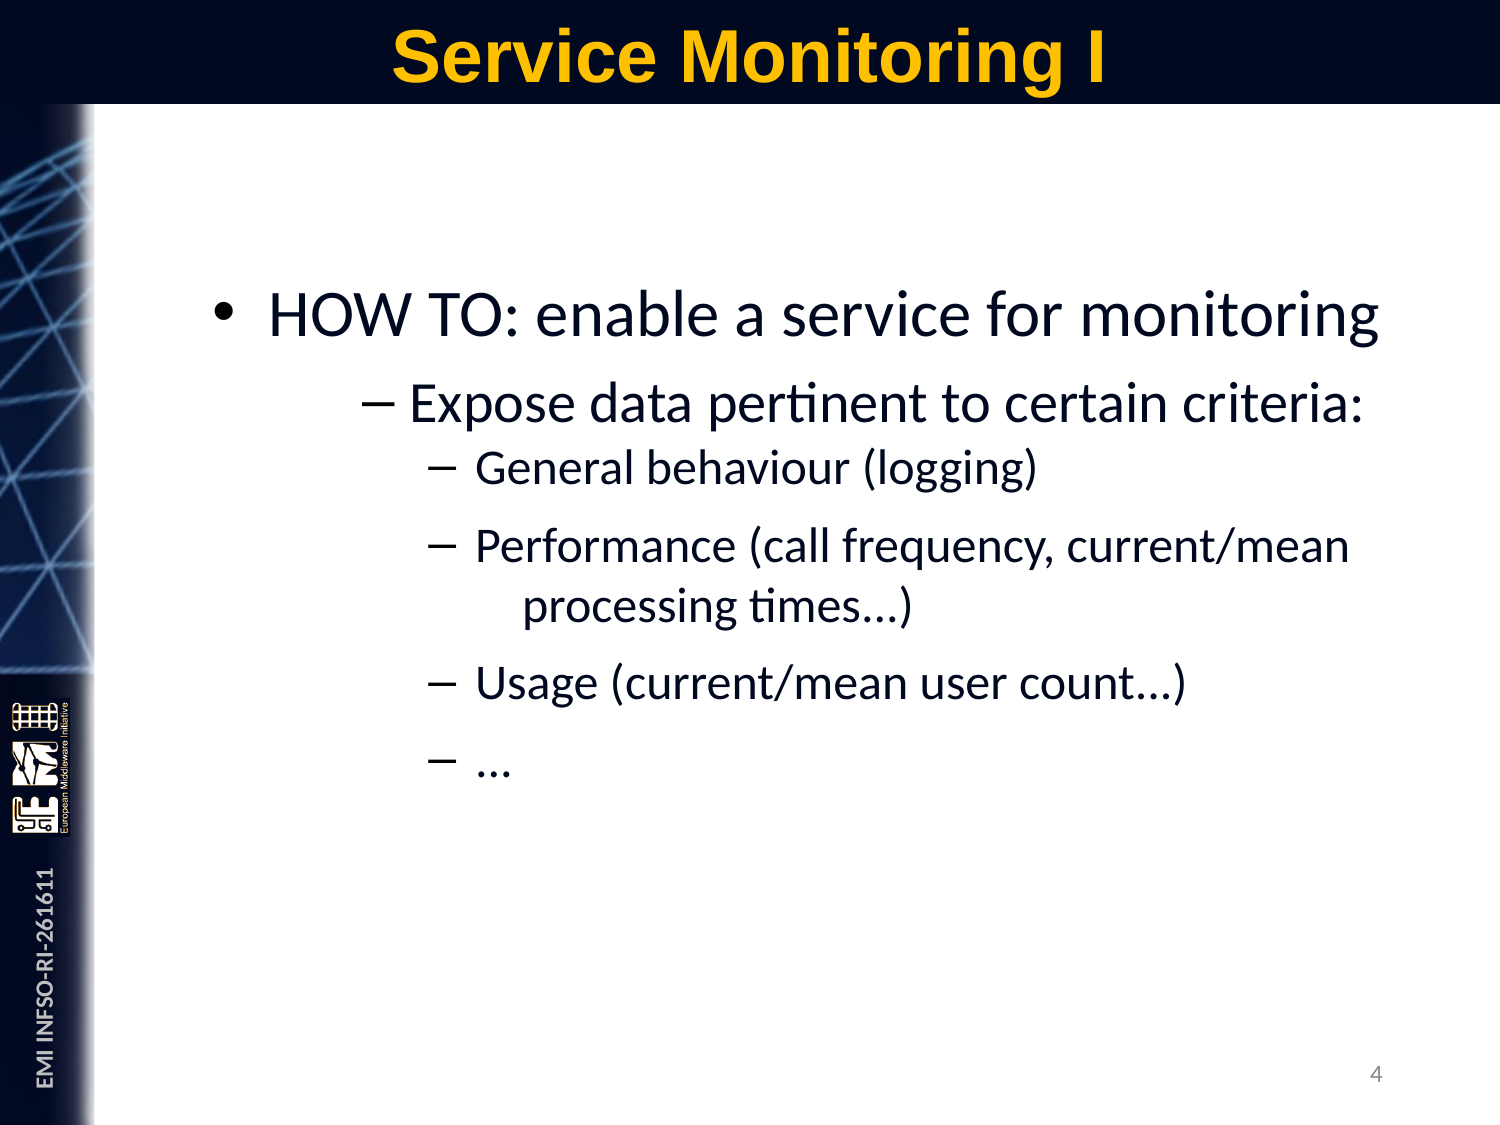

Service Monitoring I
# HOW TO: enable a service for monitoring
Expose data pertinent to certain criteria:
General behaviour (logging)
Performance (call frequency, current/mean processing times...)
Usage (current/mean user count...)
...